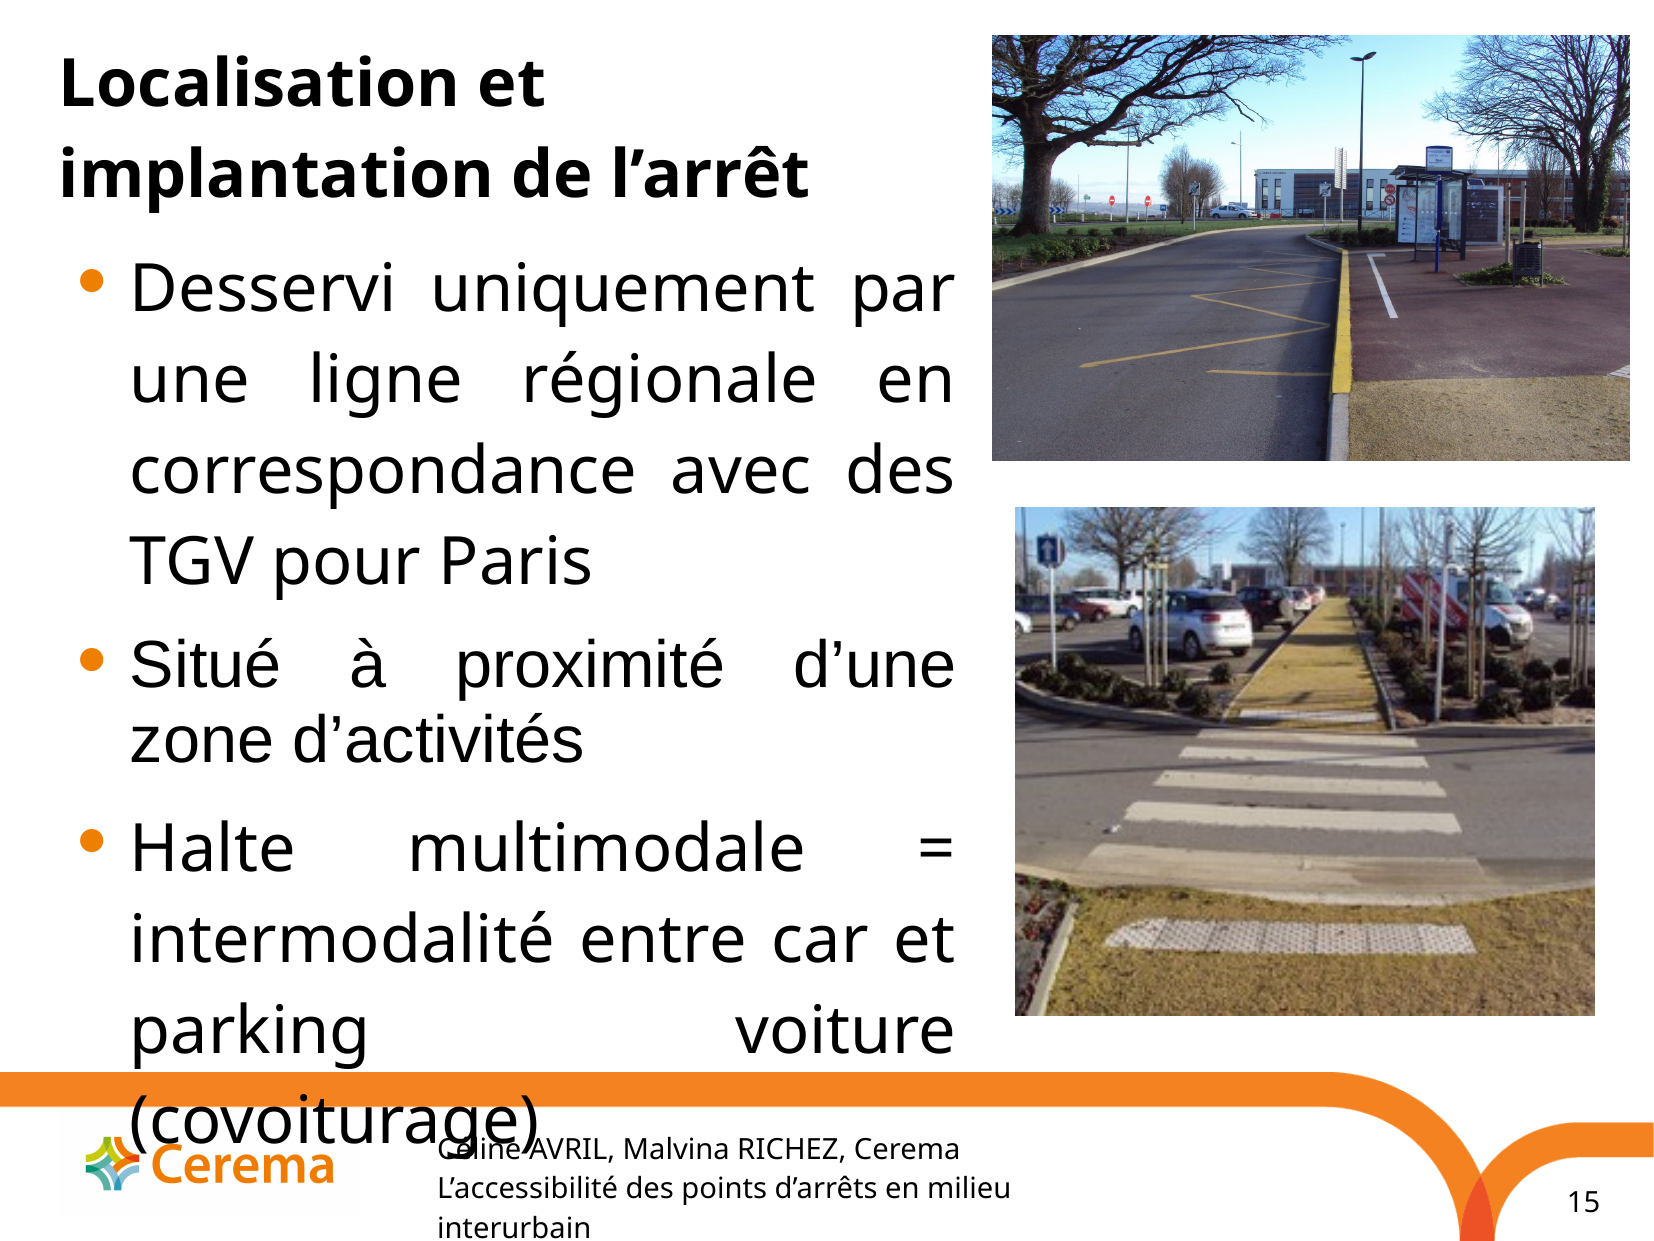

# Localisation et implantation de l’arrêt
Desservi uniquement par une ligne régionale en correspondance avec des TGV pour Paris
Situé à proximité d’une zone d’activités
Halte multimodale = intermodalité entre car et parking voiture (covoiturage)
Composantes techniques
Un arrêt sécurisé car isolé, il est utilisé dans les deux sens
Hauteur de quai : 20 cm (car à plancher haut)
Revêtement contrasté visuellement
Cheminement et traversées accessibles
15